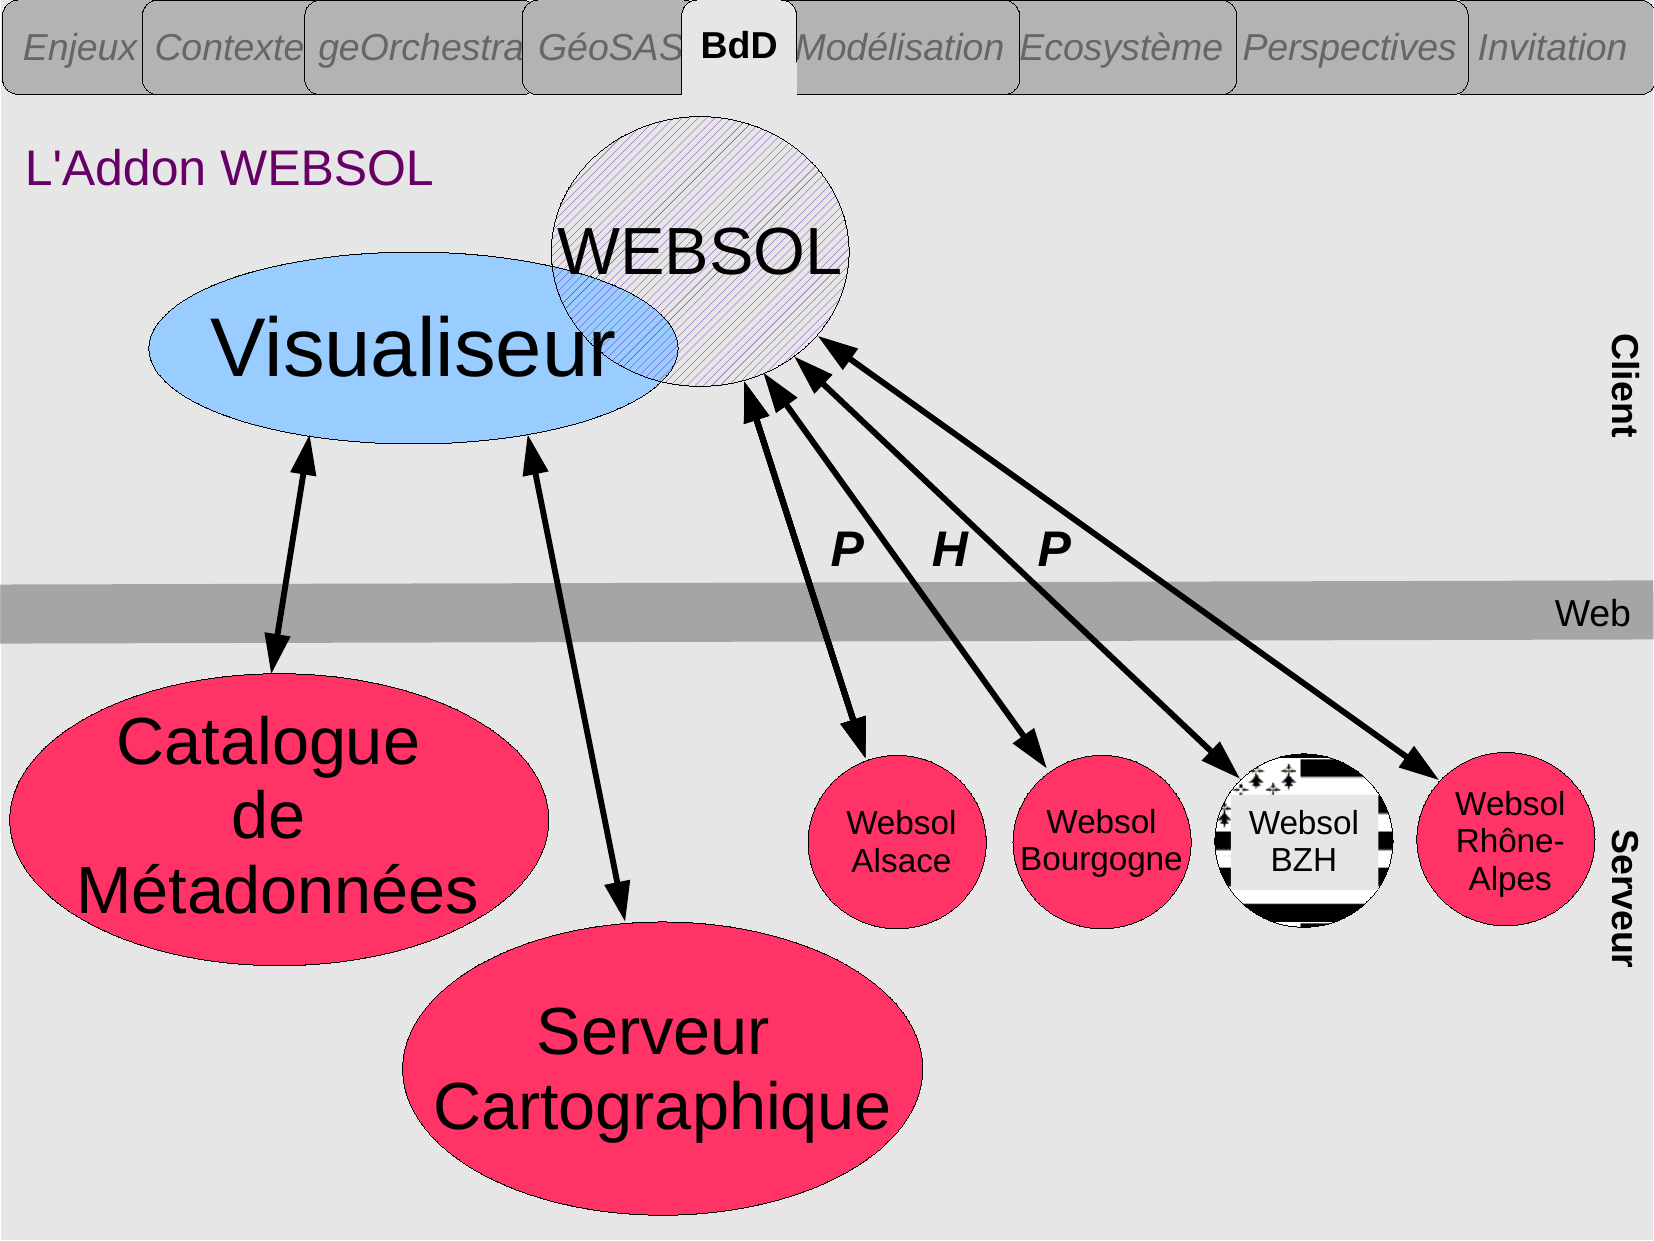

Enjeux
Contexte
geOrchestra
GéoSAS
BdD
 Modélisation
 Ecosystème
 Perspectives
Invitation
# L'Addon WEBSOL
WEBSOL
Visualiseur
Client
P H P
Web
Catalogue
de
Métadonnées
Websol
Rhône-
Alpes
Websol
Bourgogne
Websol
BZH
Websol
Alsace
Serveur
Serveur
Cartographique